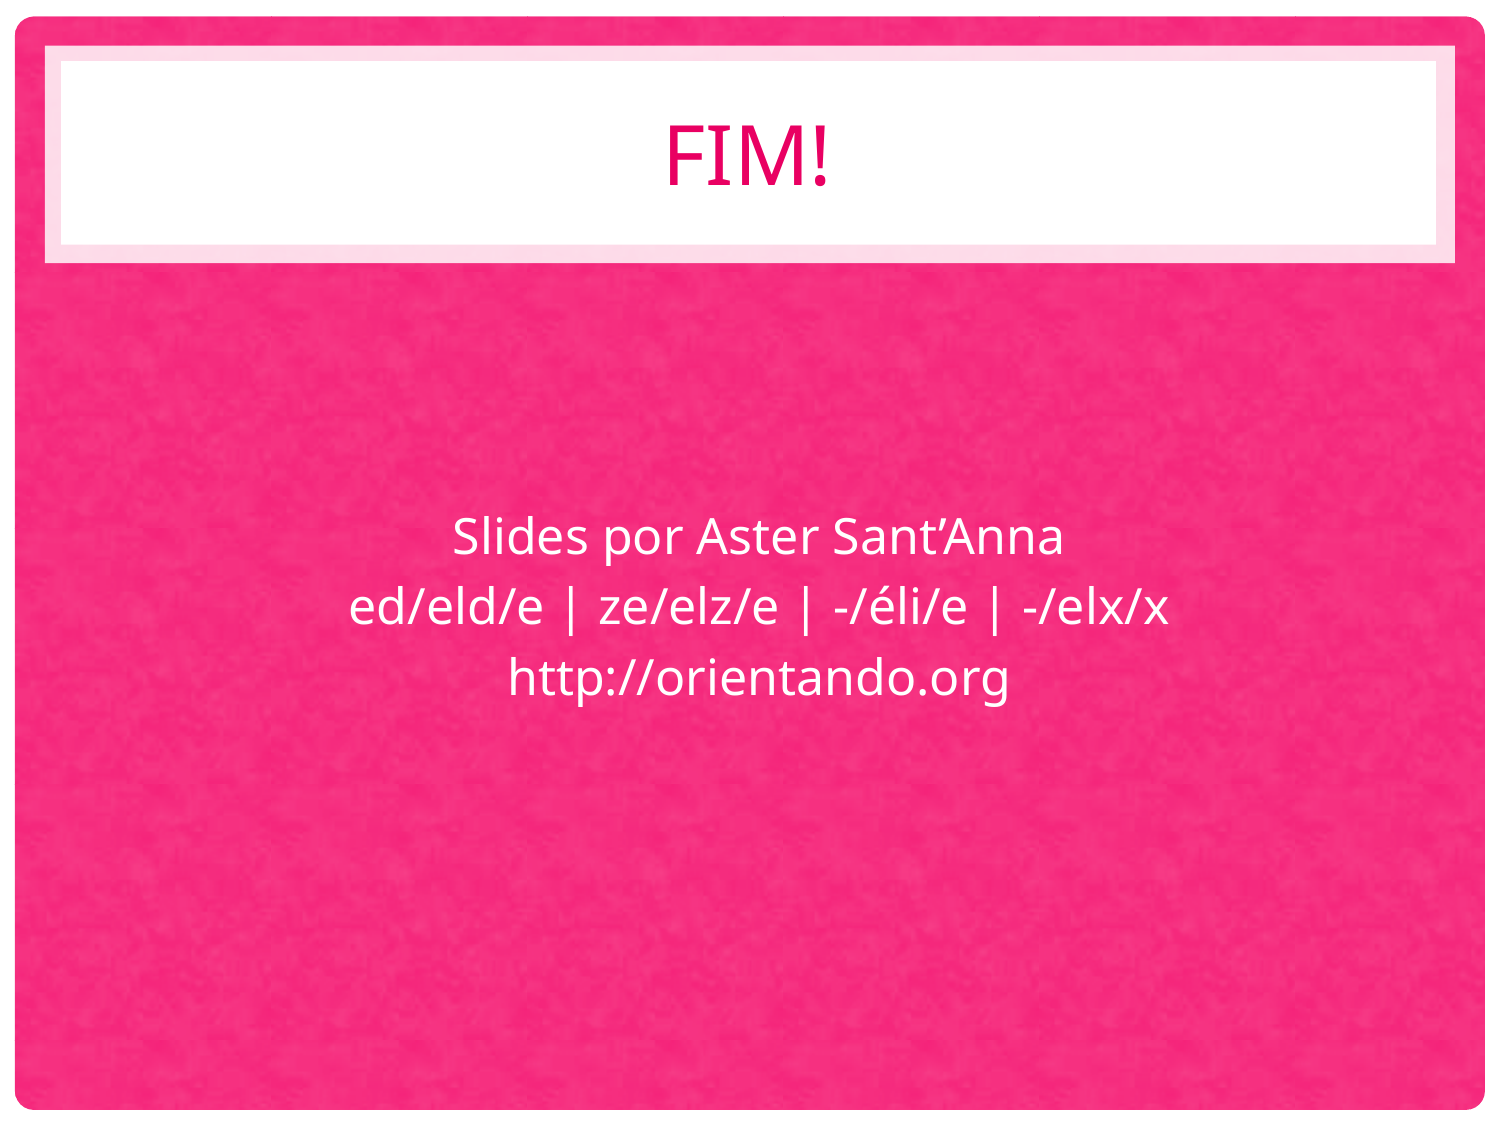

# Fim!
Slides por Aster Sant’Anna
ed/eld/e | ze/elz/e | -/éli/e | -/elx/x
http://orientando.org